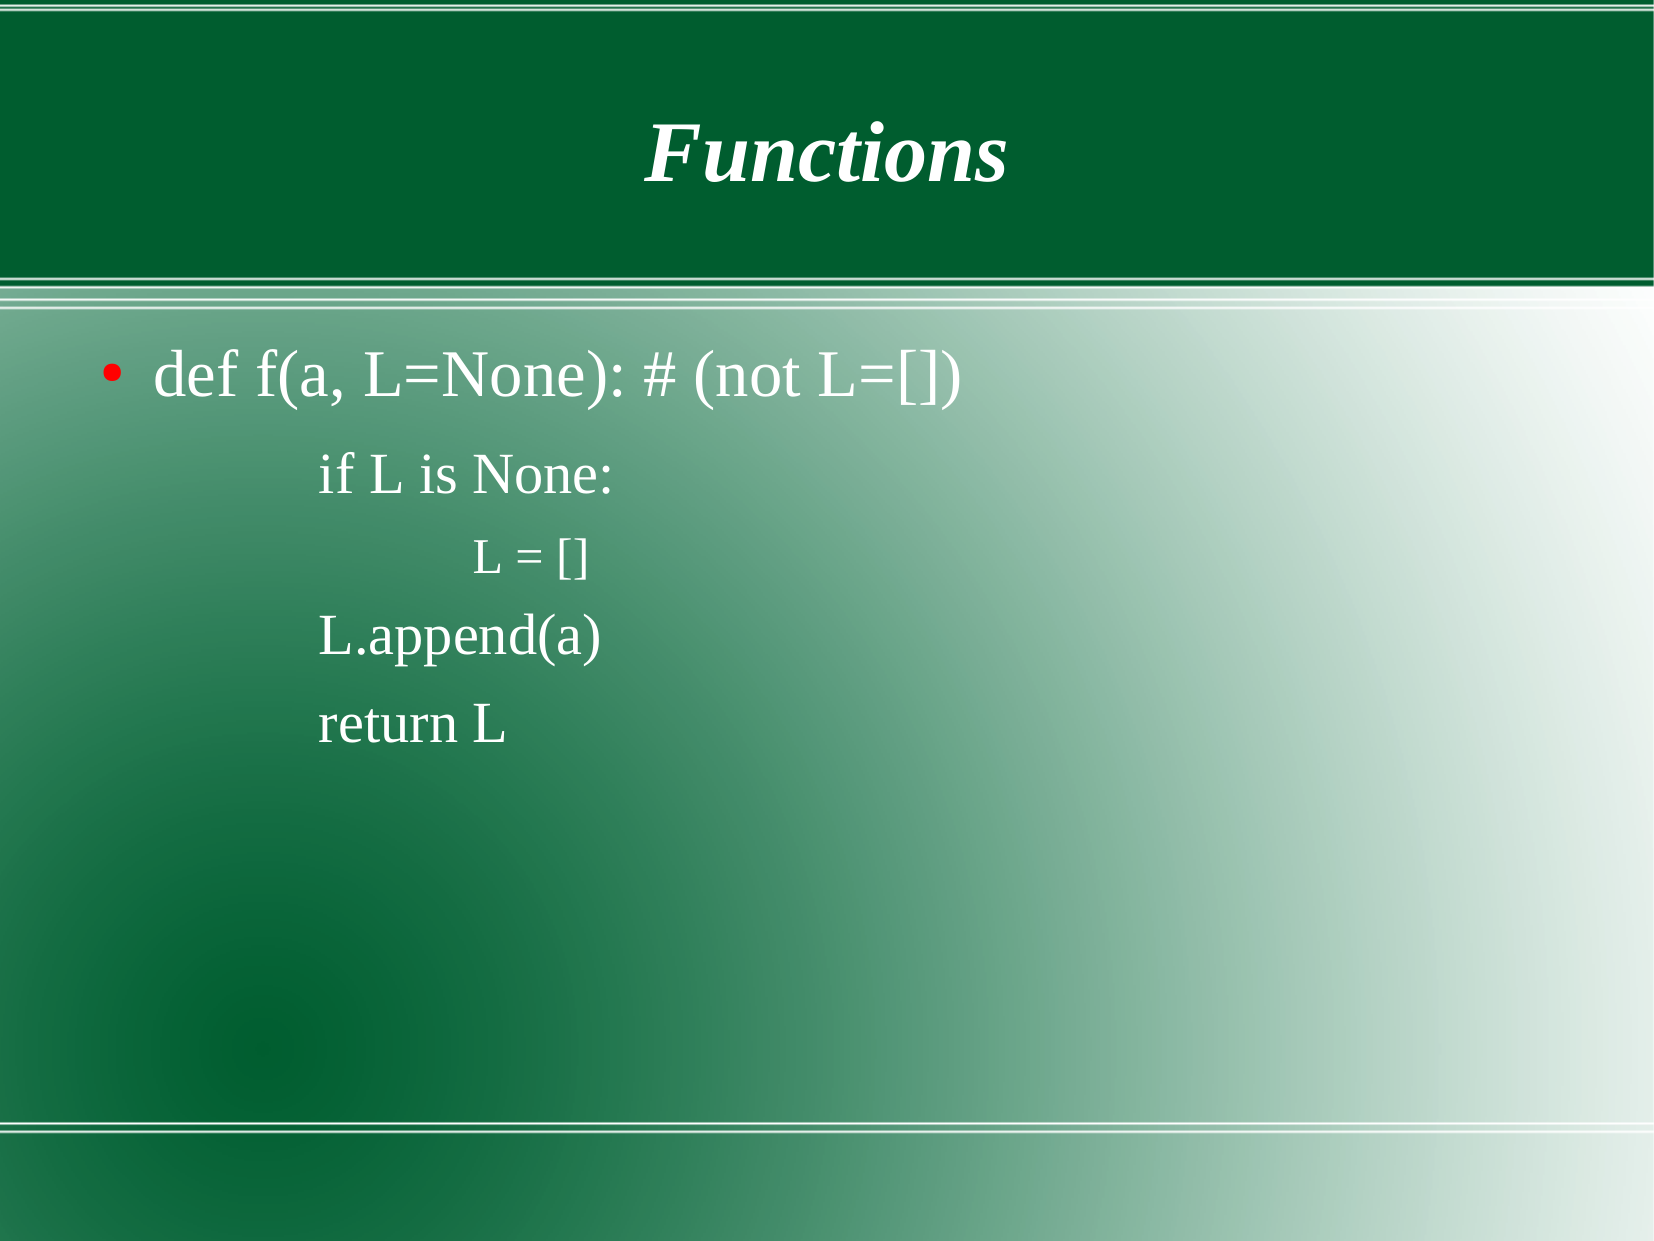

# Functions
def f(a, L=None): # (not L=[])
if L is None:
L = []
L.append(a)
return L